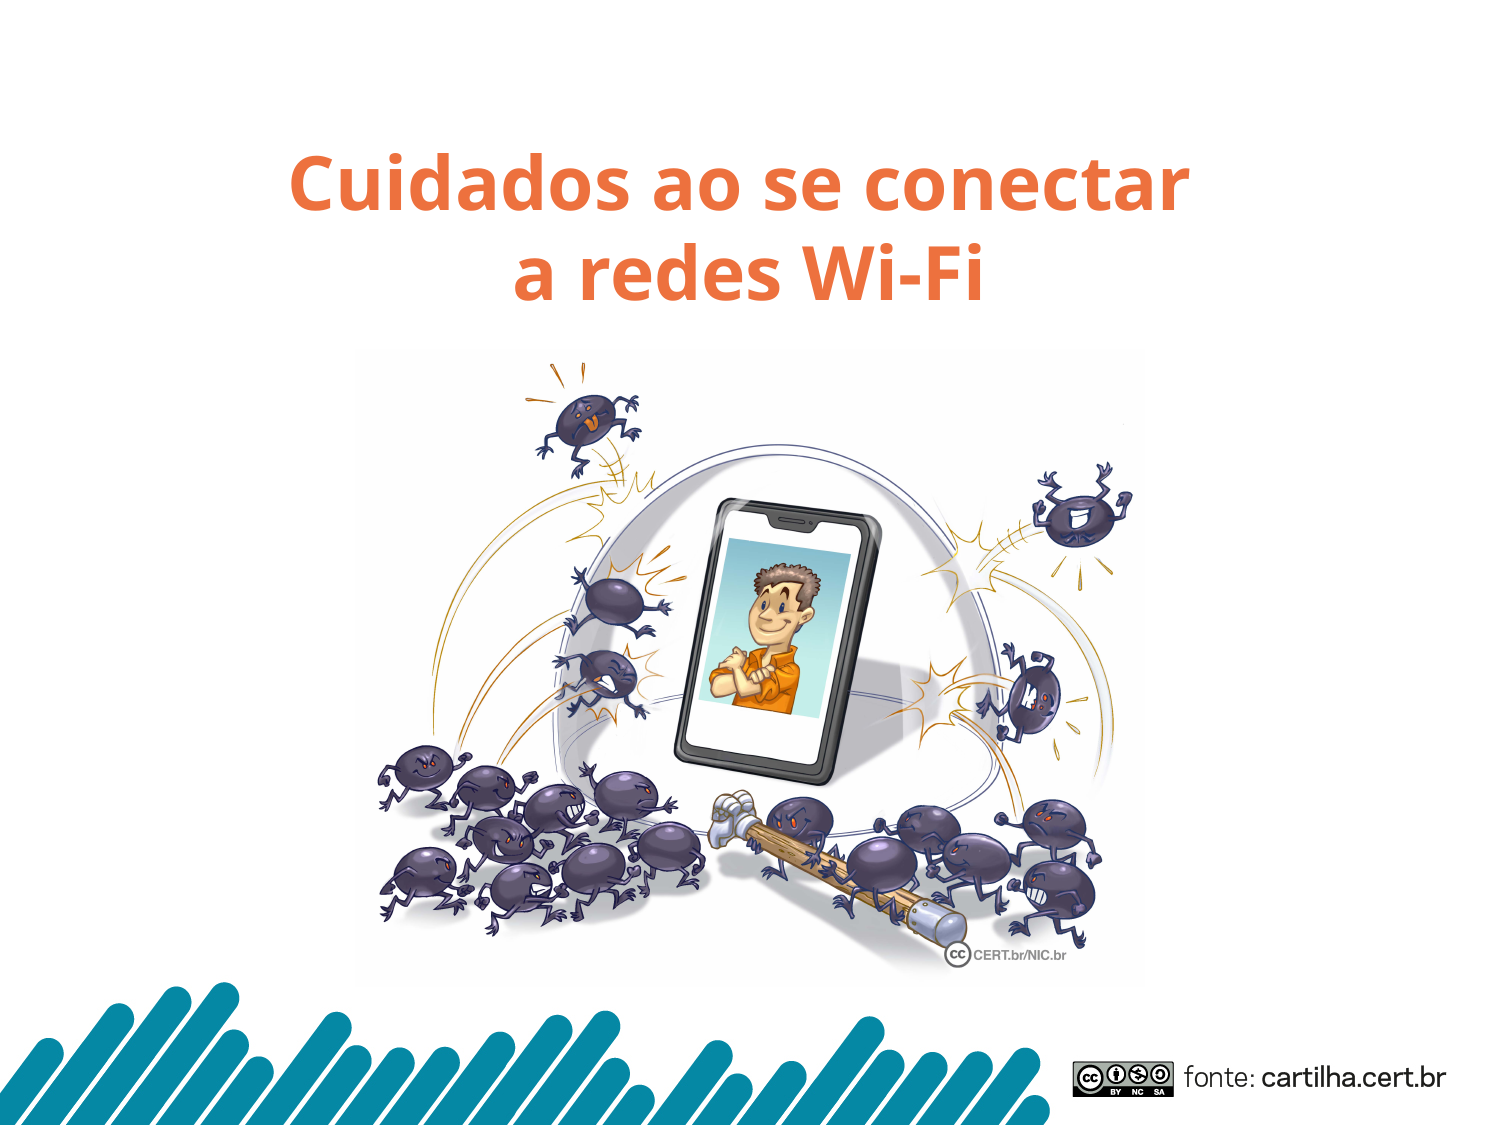

# Cuidados ao se conectar a redes Wi-Fi